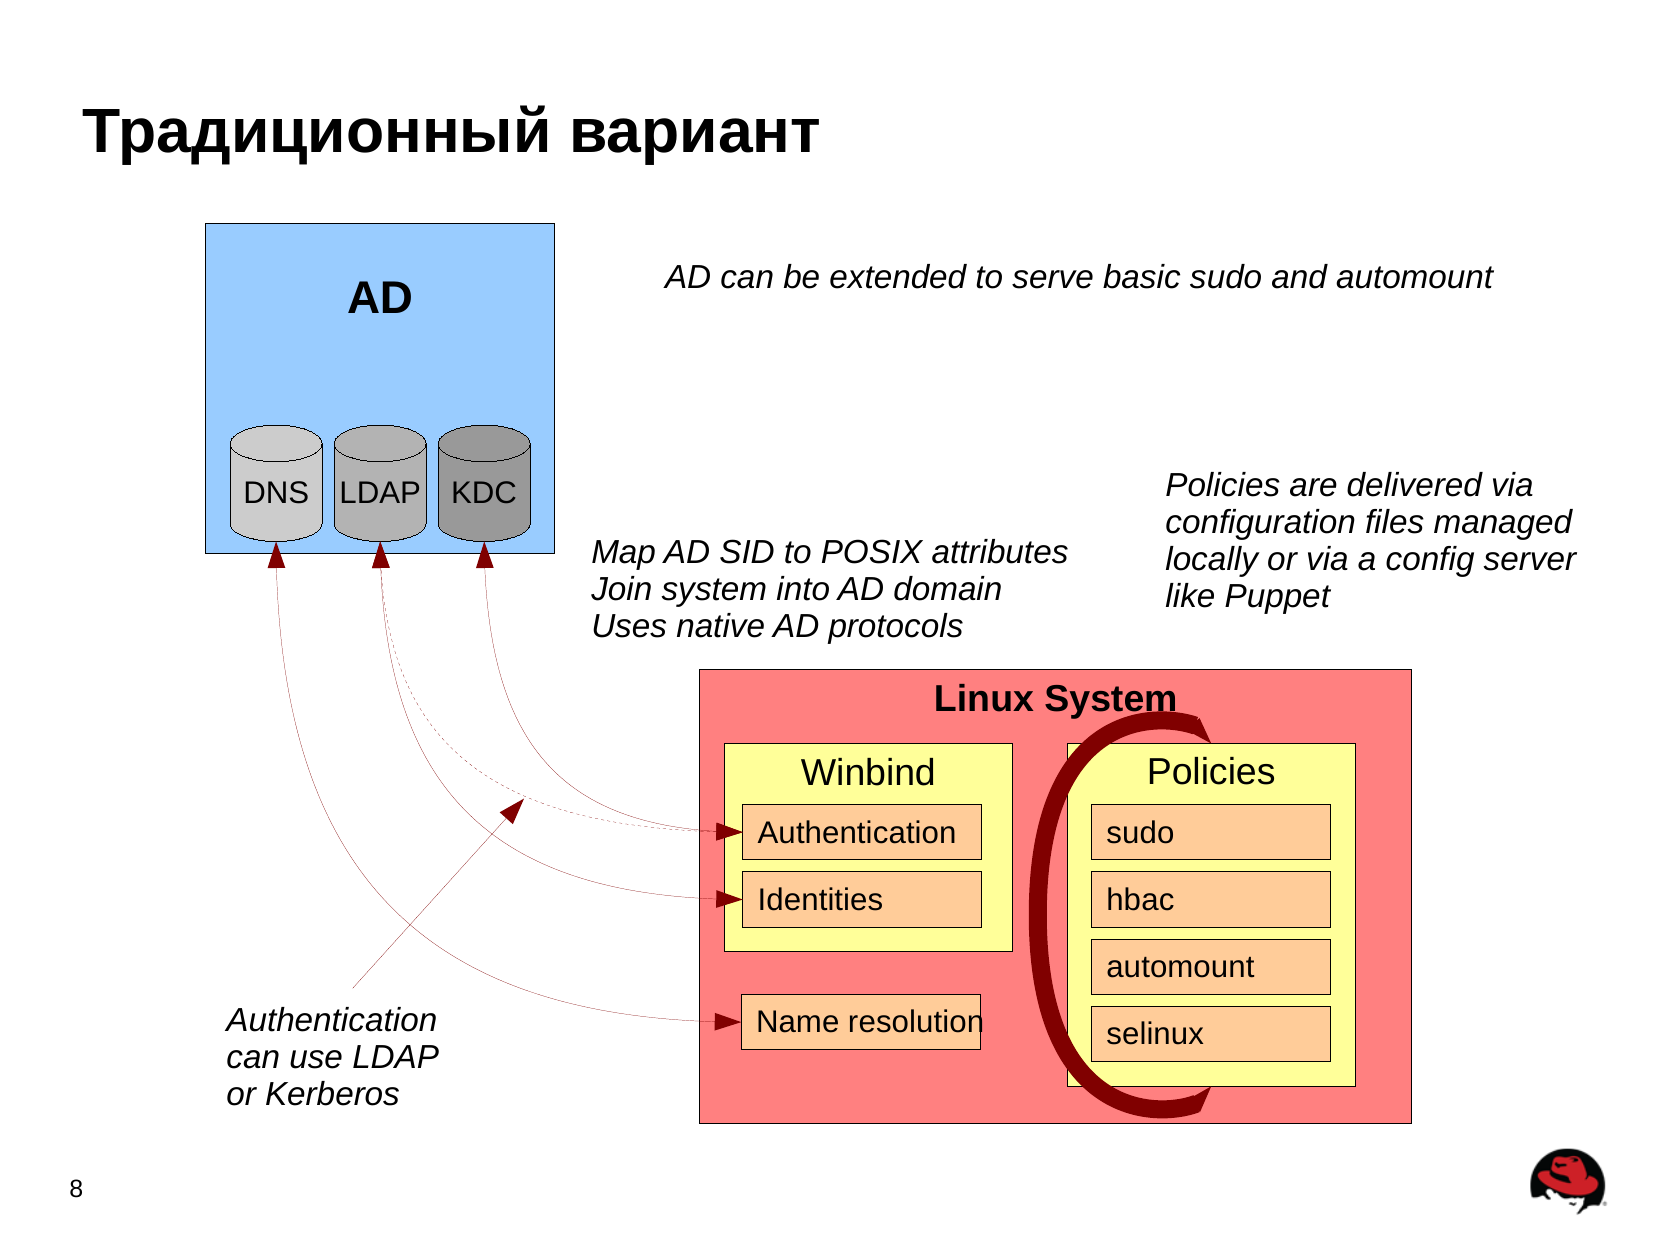

# Традиционный вариант
AD
AD can be extended to serve basic sudo and automount
DNS
LDAP
KDC
Policies are delivered via configuration files managed locally or via a config server like Puppet
Map AD SID to POSIX attributes
Join system into AD domain
Uses native AD protocols
Linux System
Winbind
Policies
Authentication
sudo
Identities
hbac
automount
Authentication can use LDAP or Kerberos
Name resolution
selinux